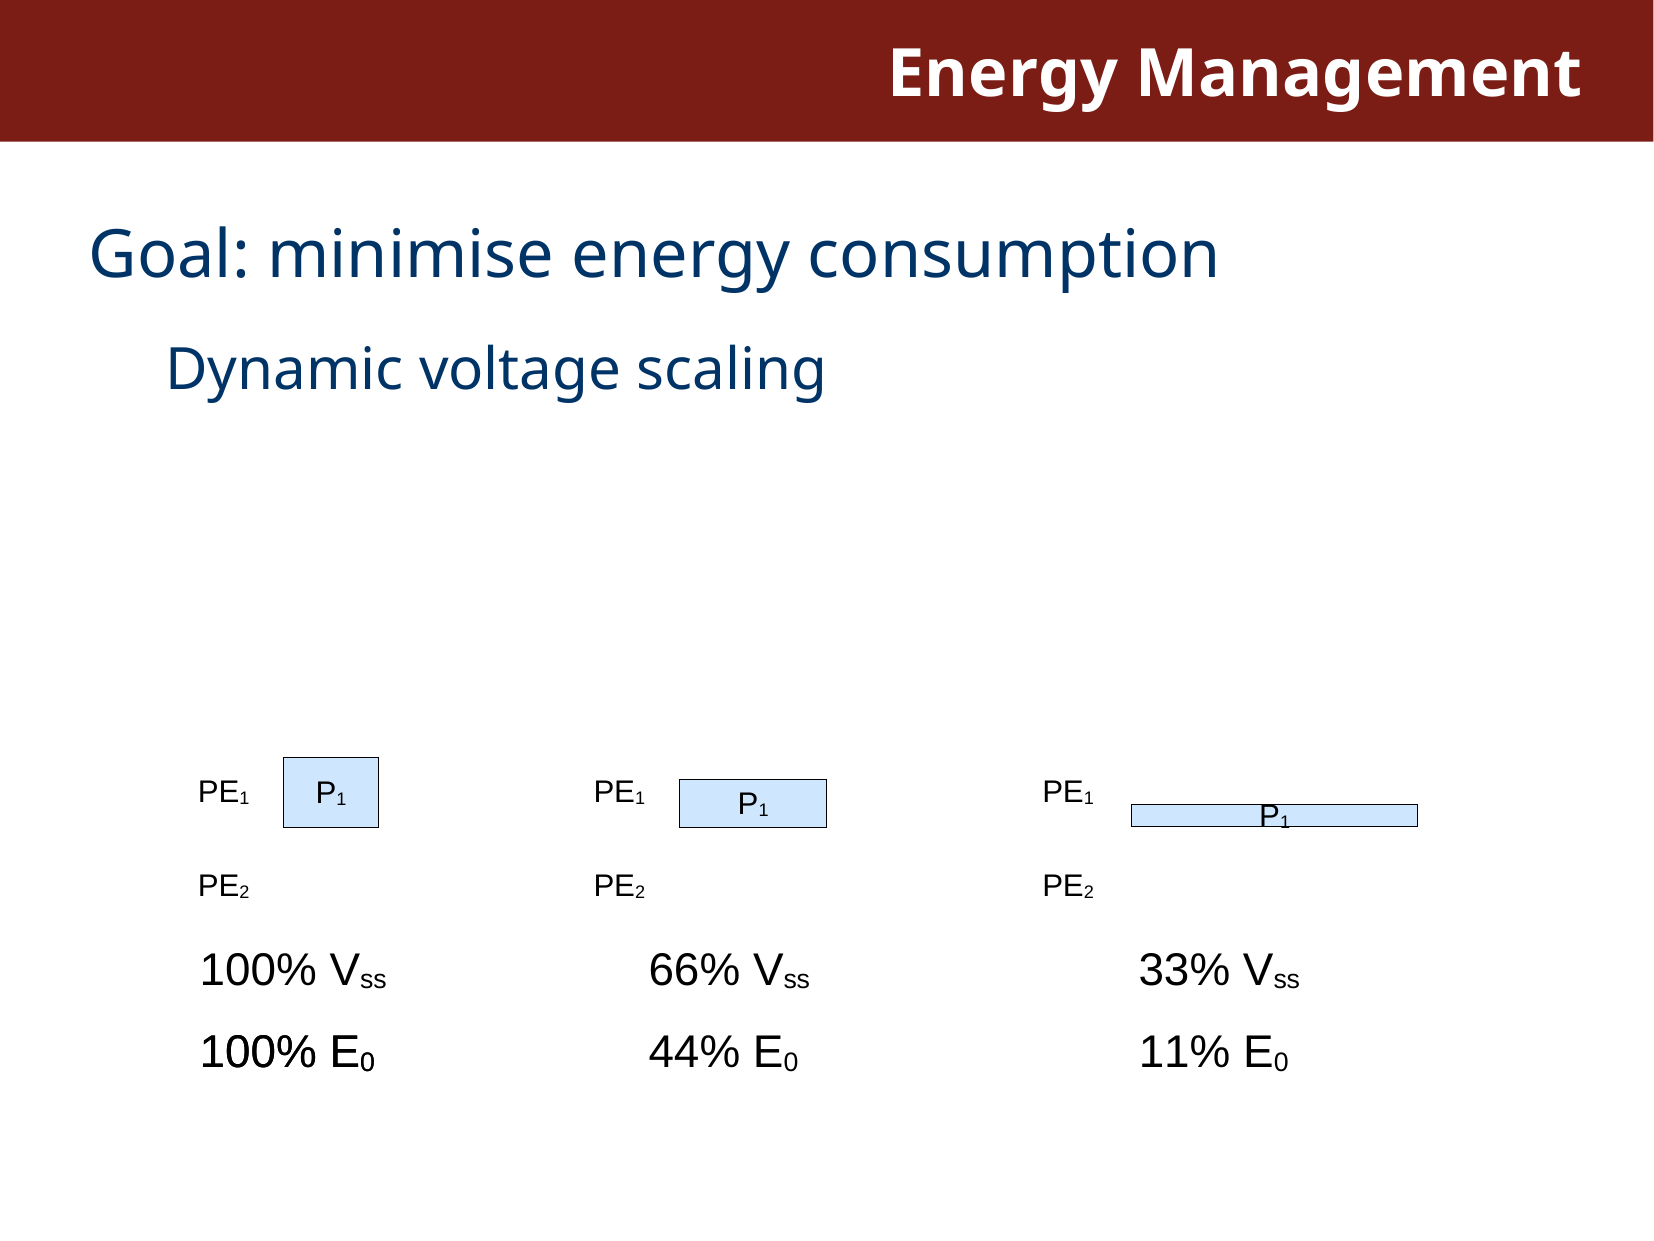

# Energy Management
Goal: minimise energy consumption
Dynamic voltage scaling
PE1
P1
PE2
100% Vss
100% E0
100% E0
PE1
P1
PE2
66% Vss
44% E0
PE1
P1
PE2
33% Vss
11% E0